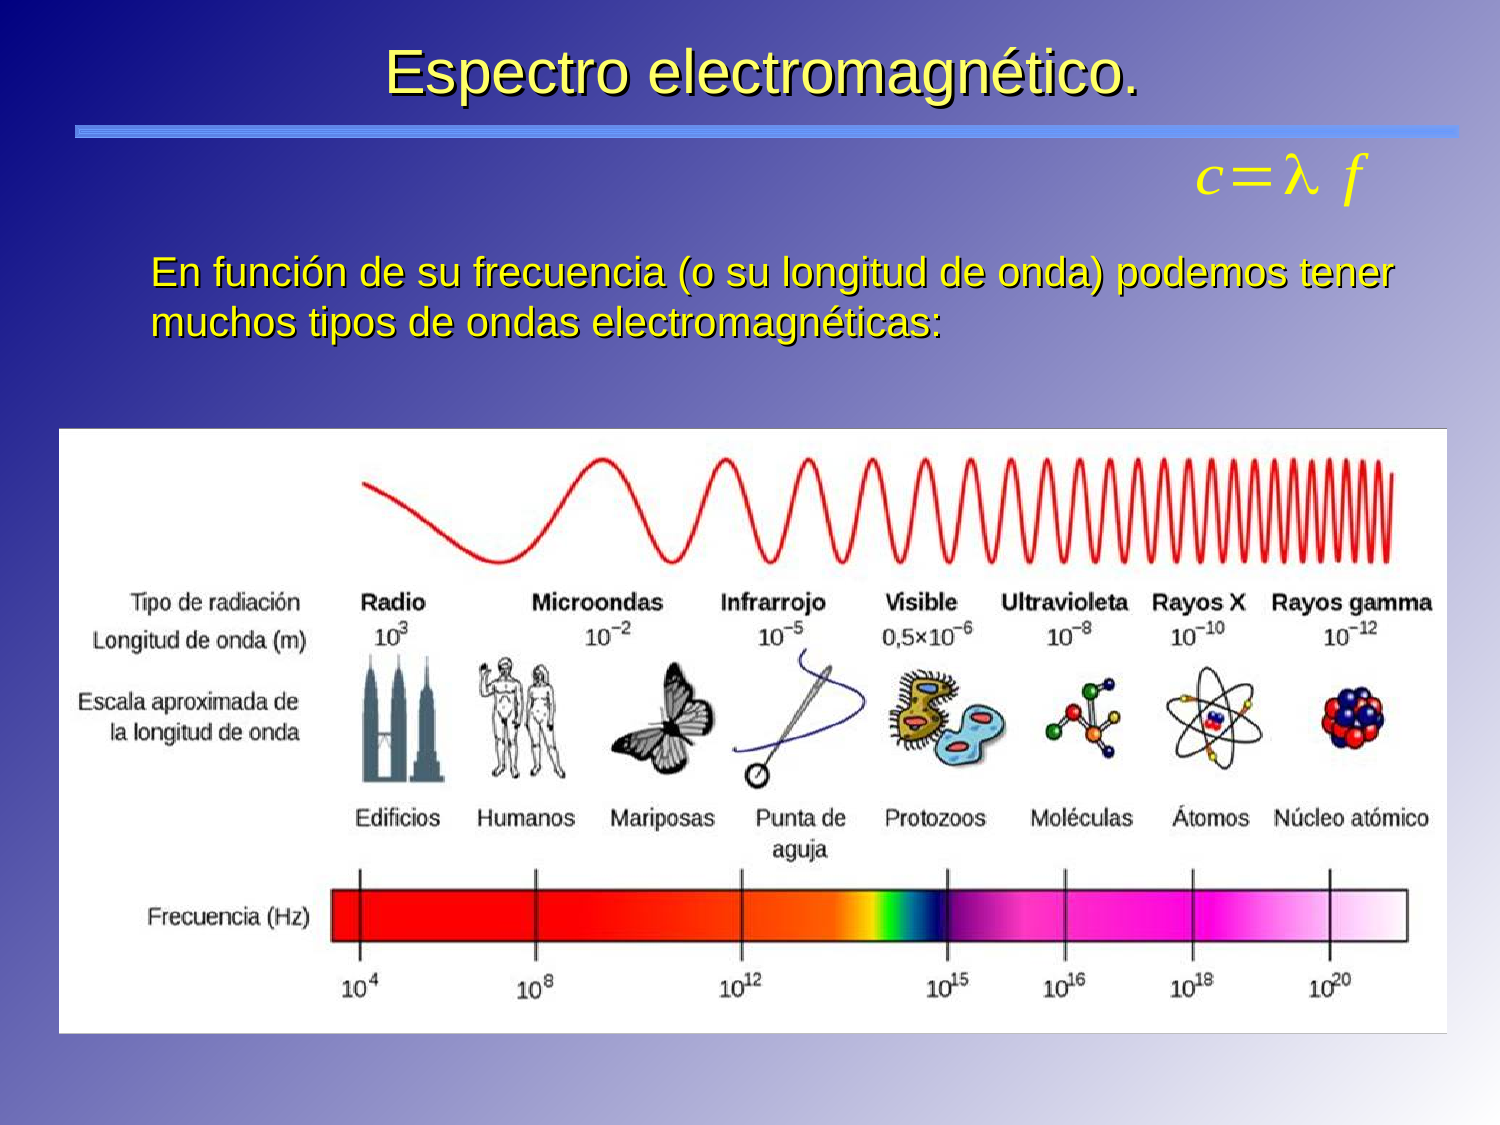

Espectro electromagnético.
En función de su frecuencia (o su longitud de onda) podemos tener muchos tipos de ondas electromagnéticas: